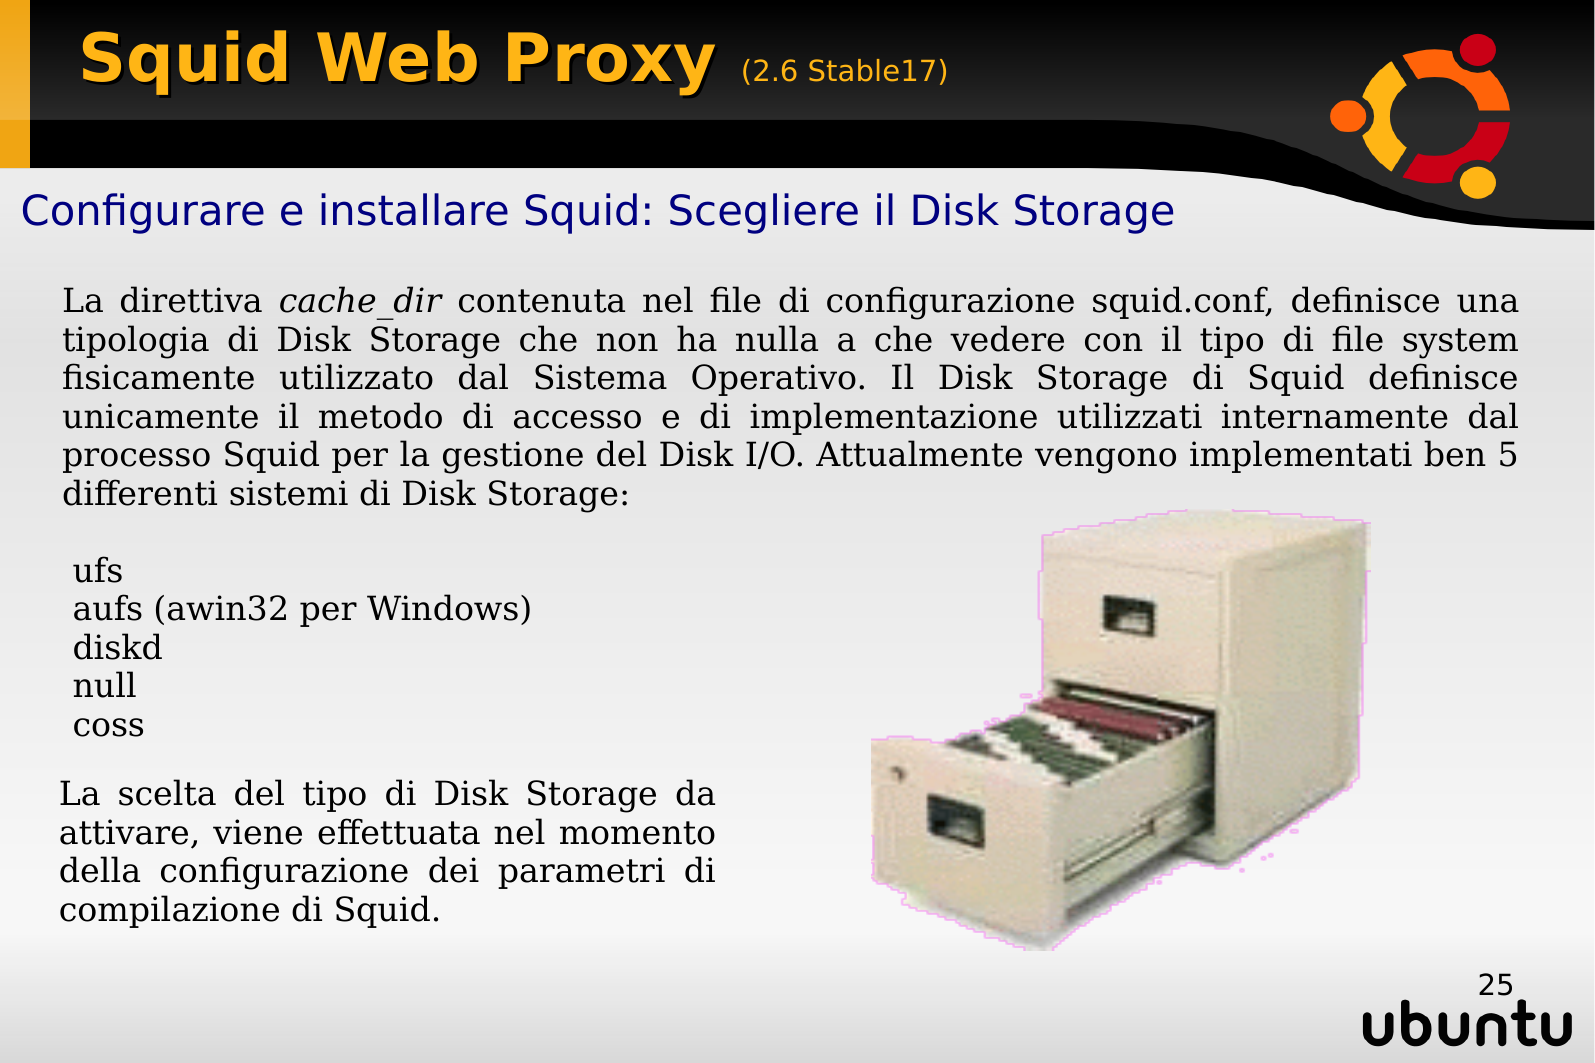

Squid Web Proxy (2.6 Stable17)
Configurare e installare Squid: Scegliere il Disk Storage
La direttiva cache_dir contenuta nel file di configurazione squid.conf, definisce una tipologia di Disk Storage che non ha nulla a che vedere con il tipo di file system fisicamente utilizzato dal Sistema Operativo. Il Disk Storage di Squid definisce unicamente il metodo di accesso e di implementazione utilizzati internamente dal processo Squid per la gestione del Disk I/O. Attualmente vengono implementati ben 5 differenti sistemi di Disk Storage:
 ufs
 aufs (awin32 per Windows)
 diskd
 null
 coss
La scelta del tipo di Disk Storage da attivare, viene effettuata nel momento della configurazione dei parametri di compilazione di Squid.
25